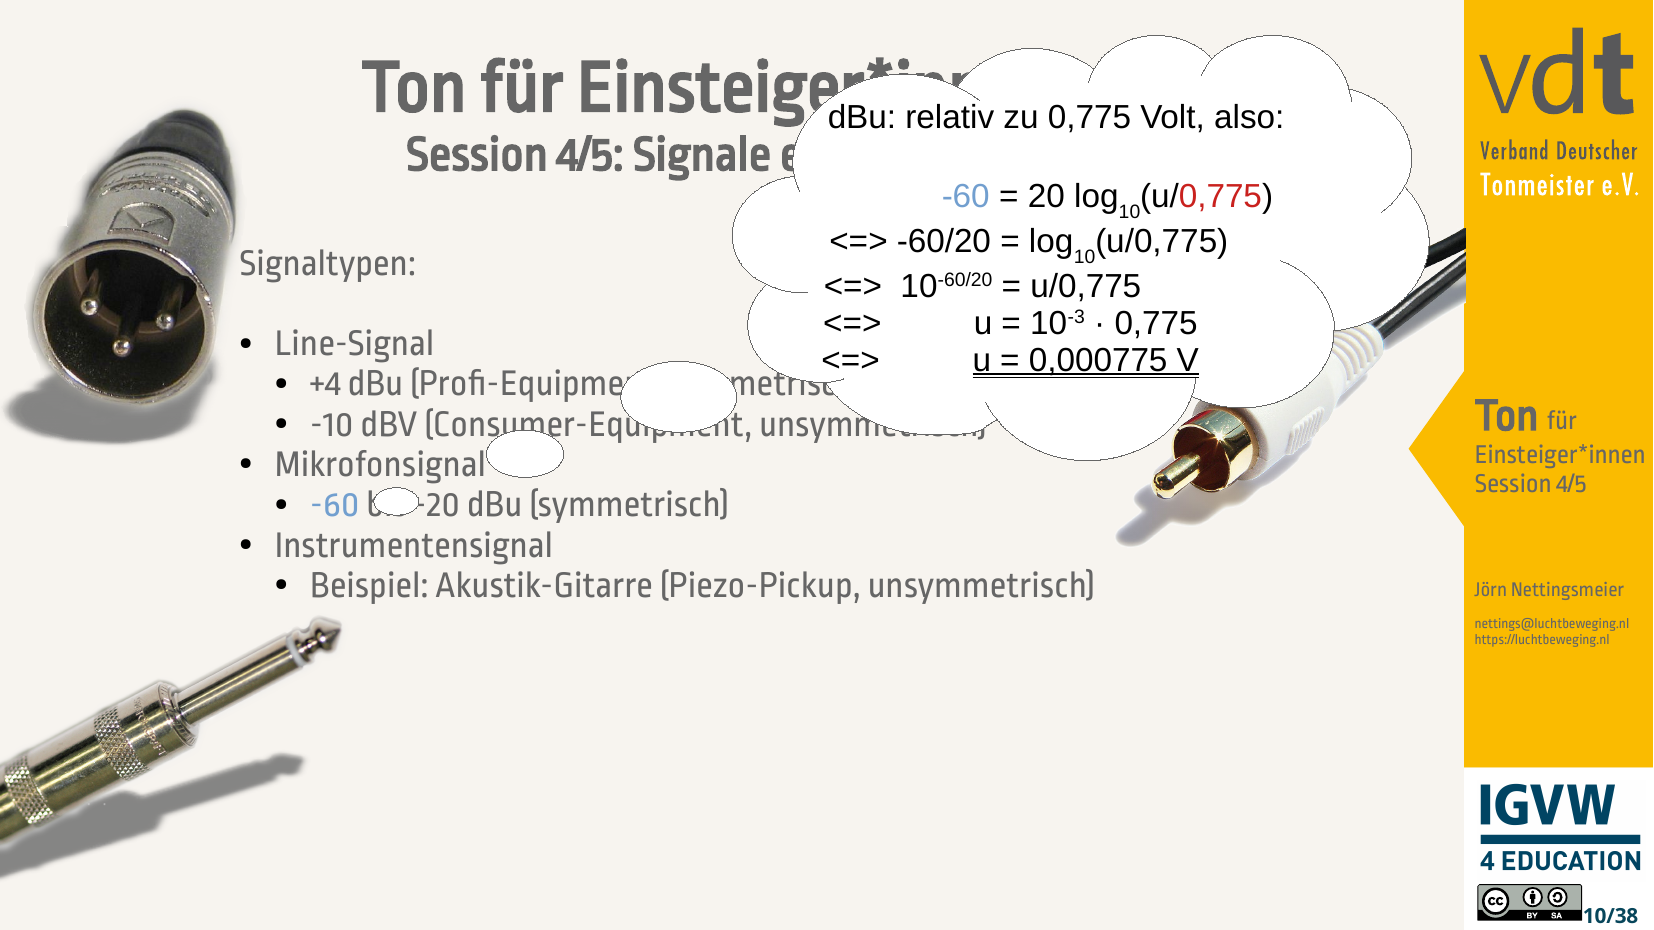

dBu: relativ zu 0,775 Volt, also:
 -60 = 20 log10(u/0,775)
<=> -60/20 = log10(u/0,775)
<=> 10-60/20 = u/0,775
<=> u = 10-3 · 0,775
<=> u = 0,000775 V
# Ton für Einsteiger*innen Session 4/5: Signale einsammeln
Signaltypen:
Line-Signal
+4 dBu (Profi-Equipment, symmetrisch)
-10 dBV (Consumer-Equipment, unsymmetrisch)
Mikrofonsignal
-60 bis -20 dBu (symmetrisch)
Instrumentensignal
Beispiel: Akustik-Gitarre (Piezo-Pickup, unsymmetrisch)